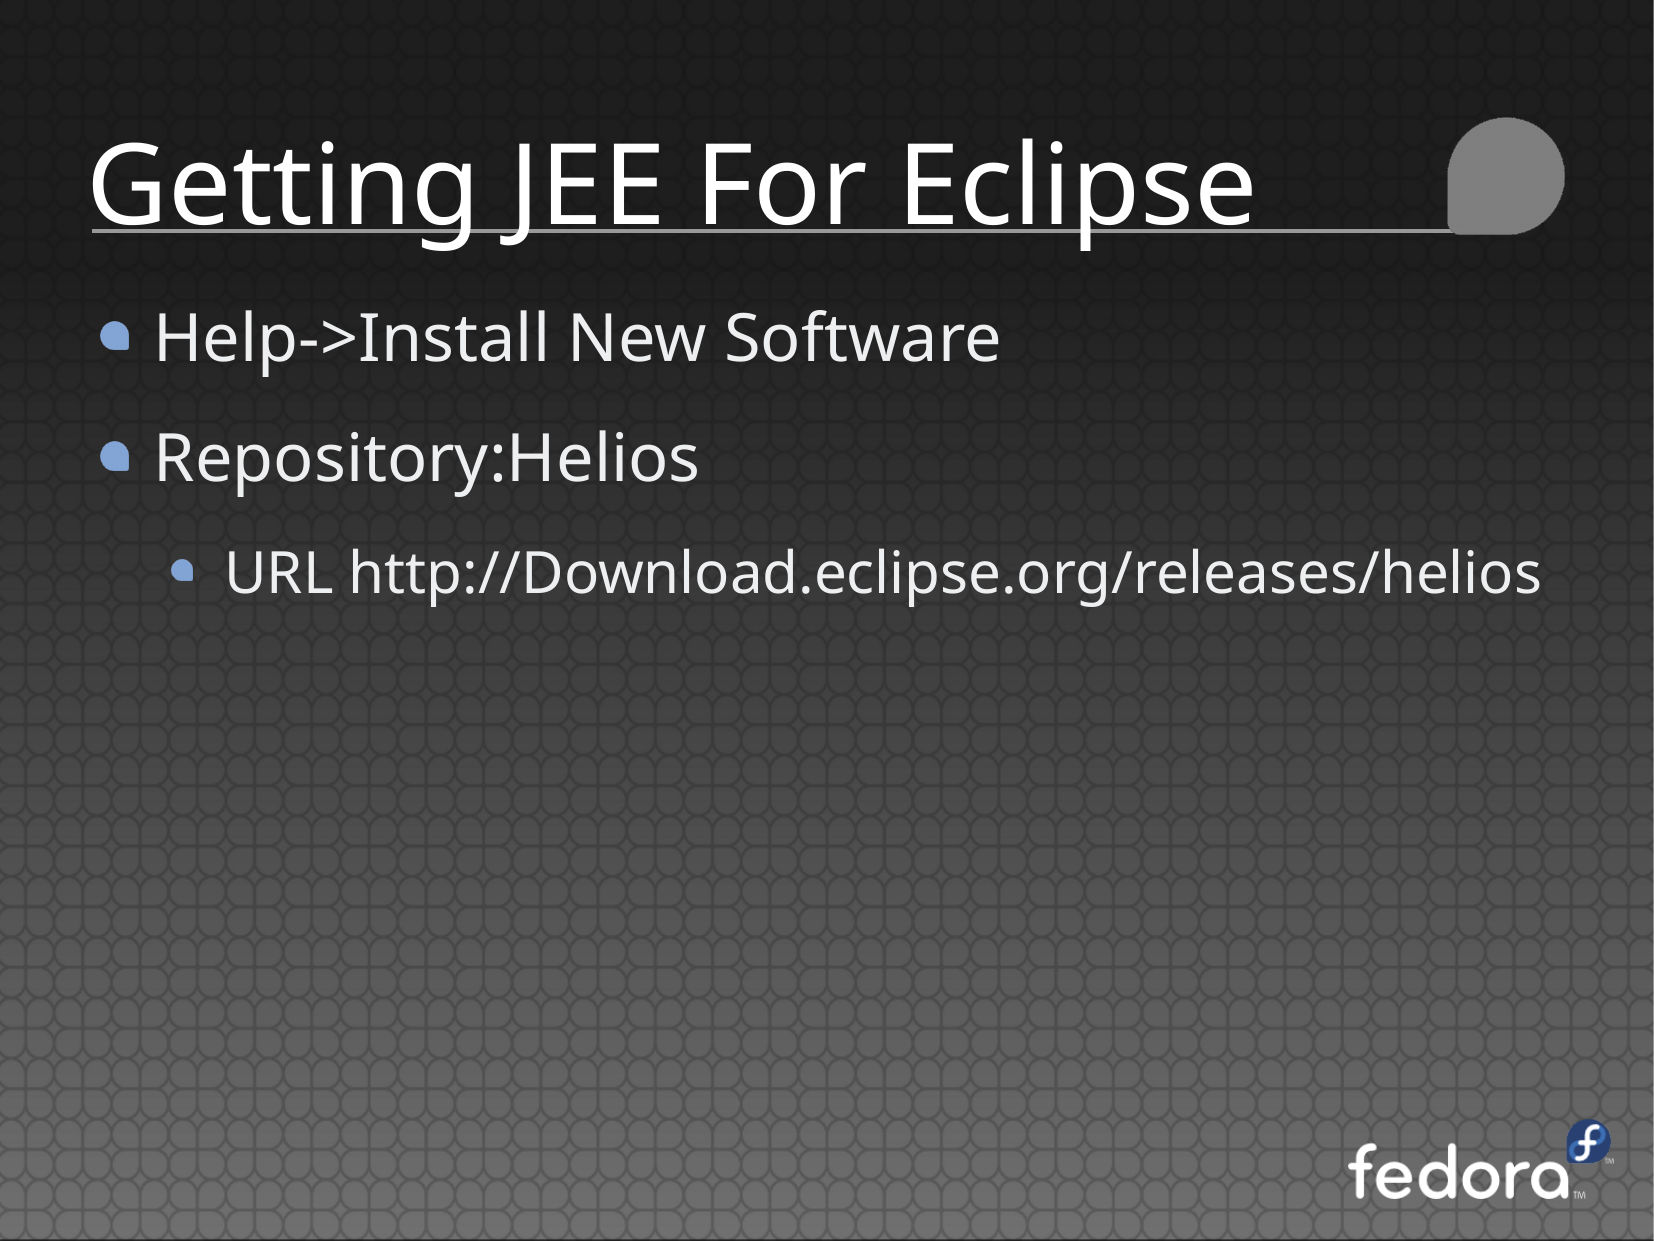

# Getting JEE For Eclipse
Help->Install New Software
Repository:Helios
URL http://Download.eclipse.org/releases/helios